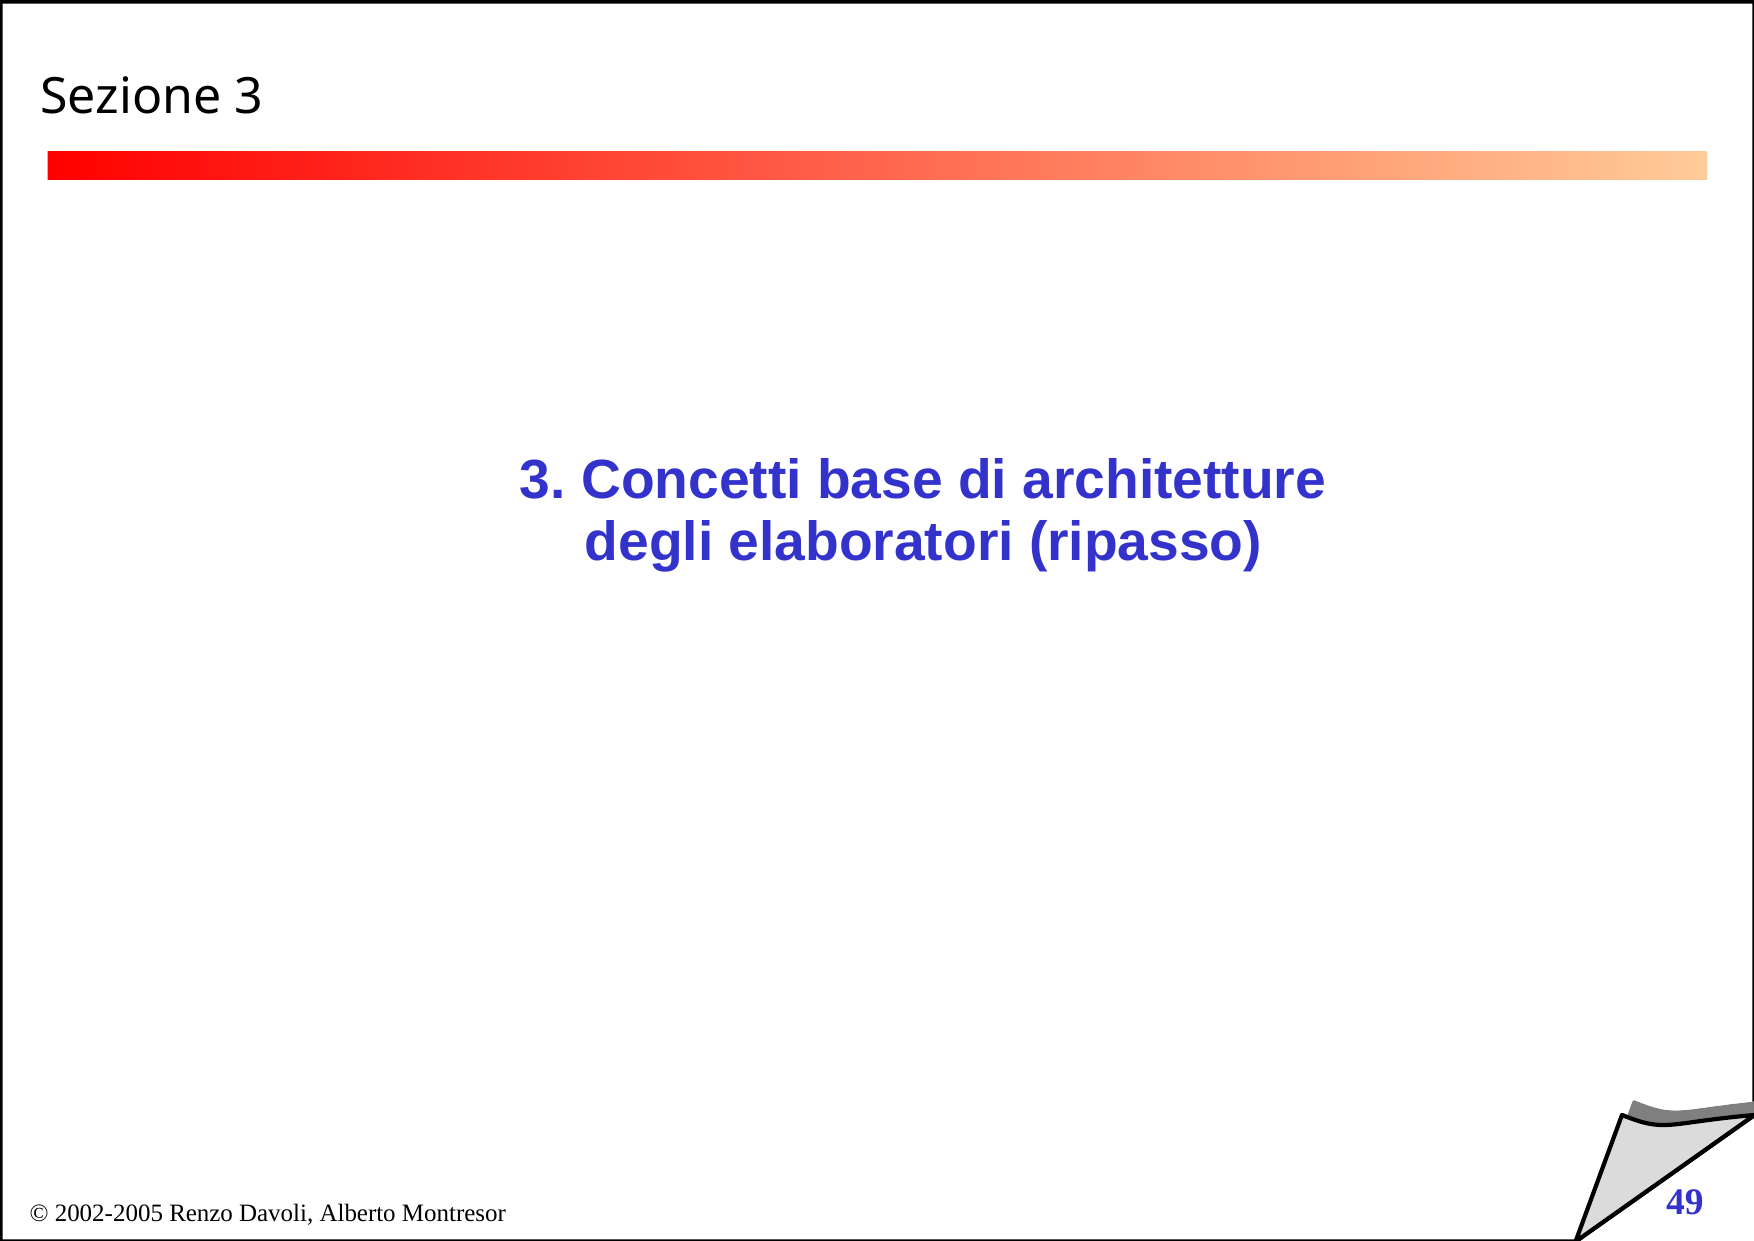

# Sezione 3
3. Concetti base di architetture
degli elaboratori (ripasso)